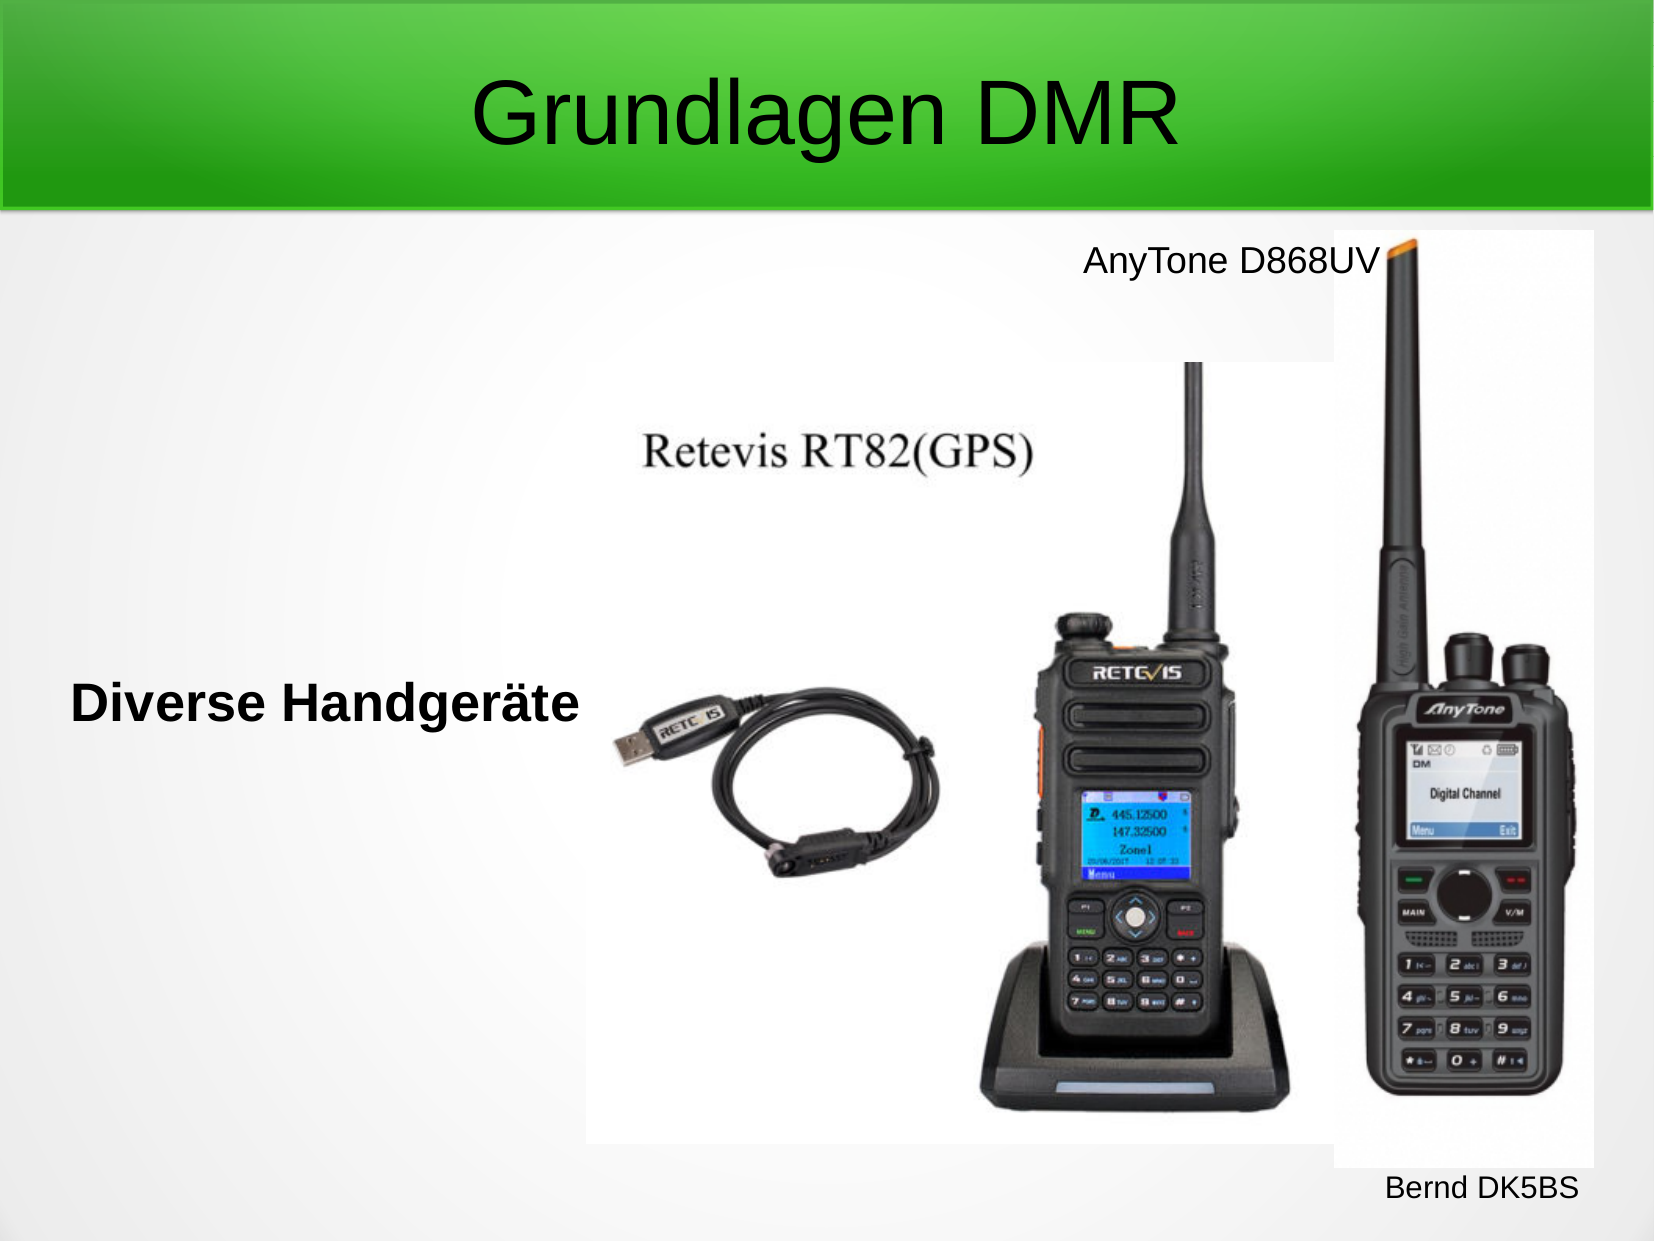

# Grundlagen DMR
AnyTone D868UV
Diverse Handgeräte
Bernd DK5BS